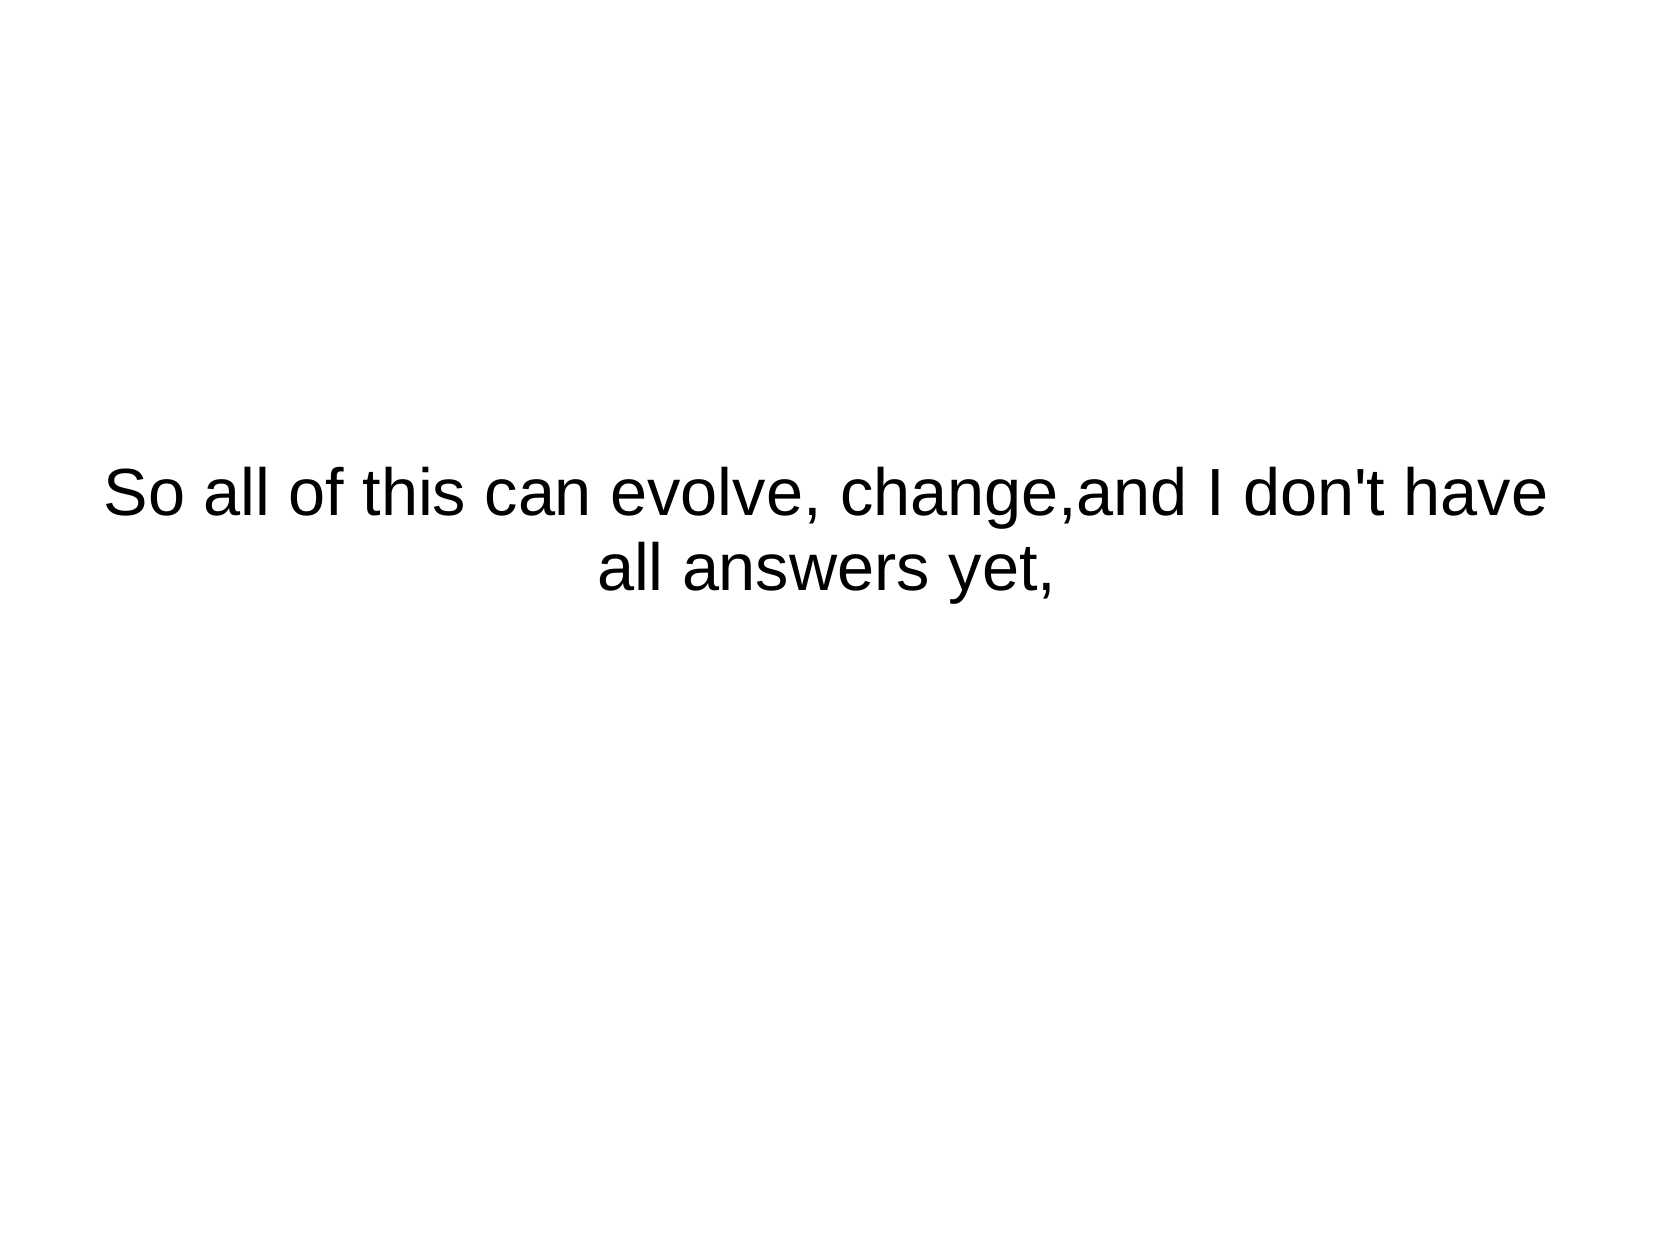

# So all of this can evolve, change,and I don't have all answers yet,